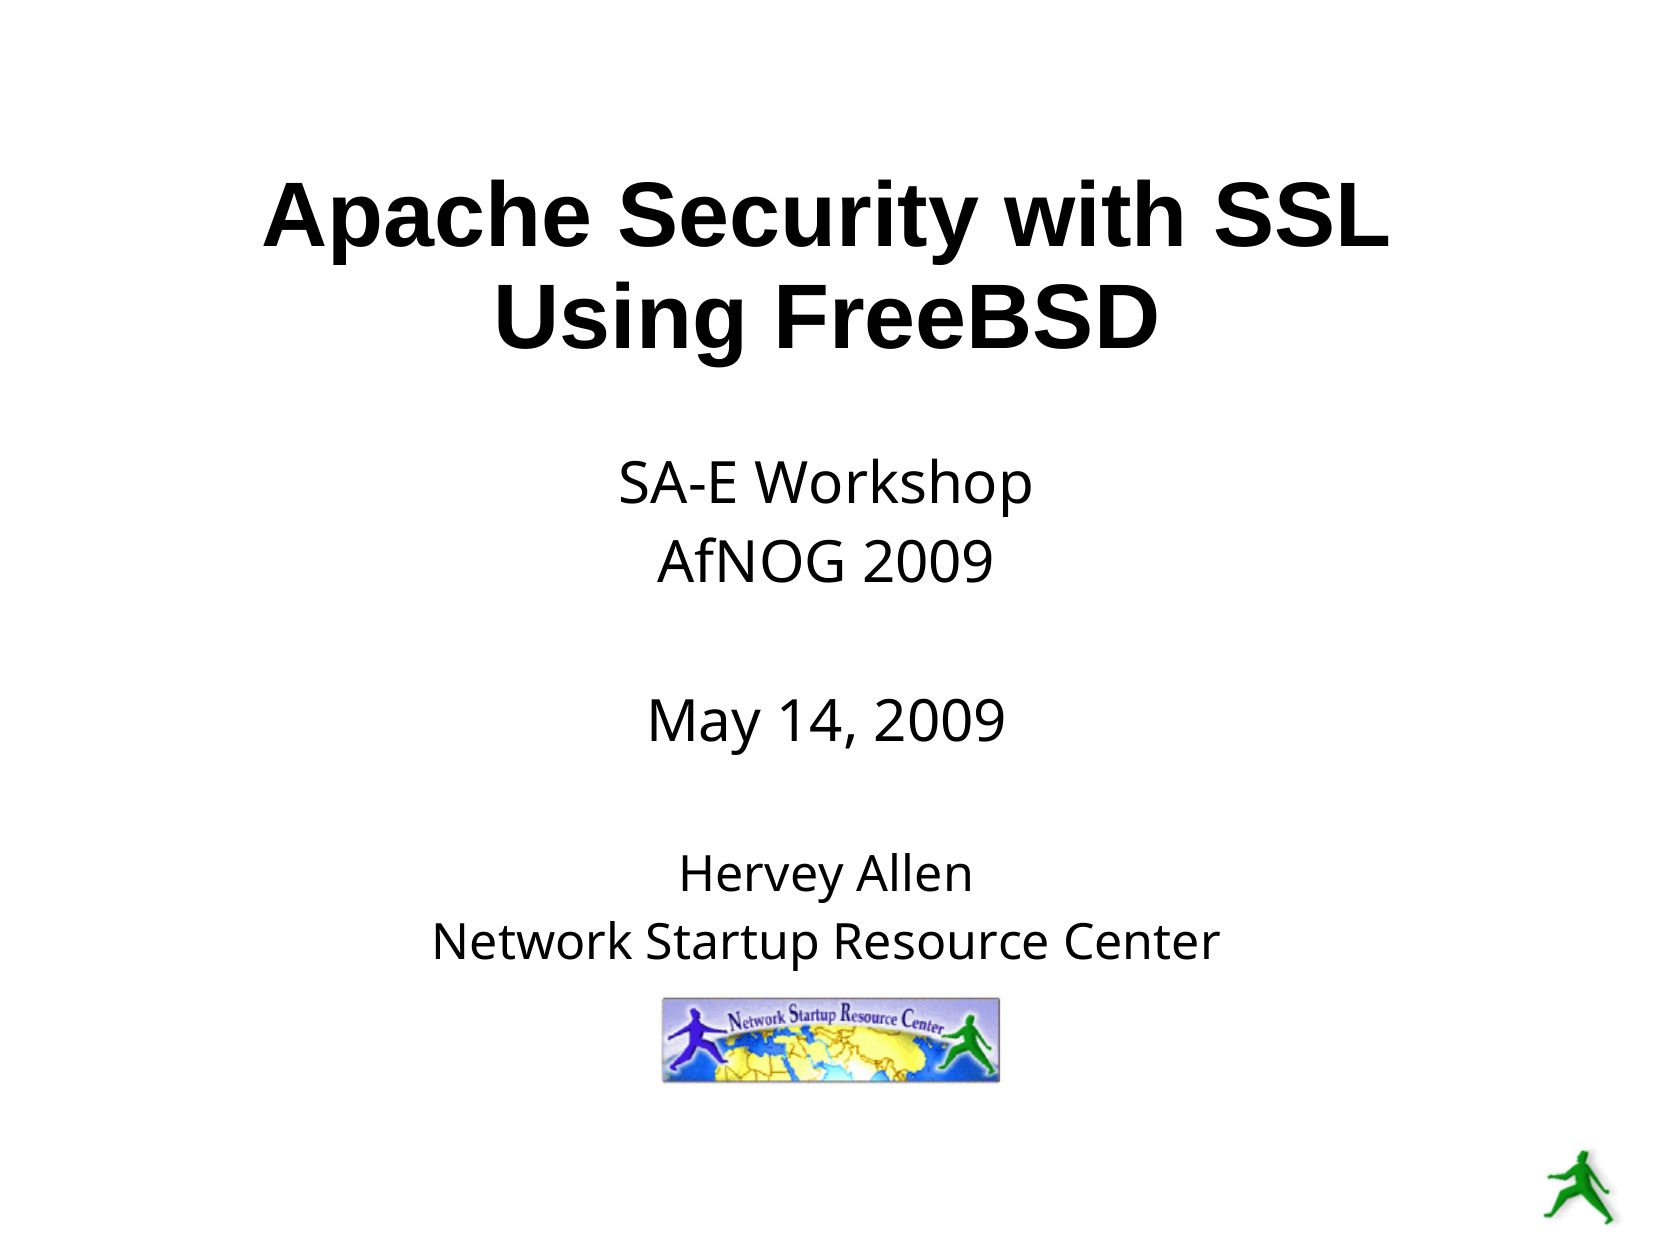

# Apache Security with SSL Using FreeBSD
SA-E Workshop
AfNOG 2009
May 14, 2009
Hervey Allen
Network Startup Resource Center